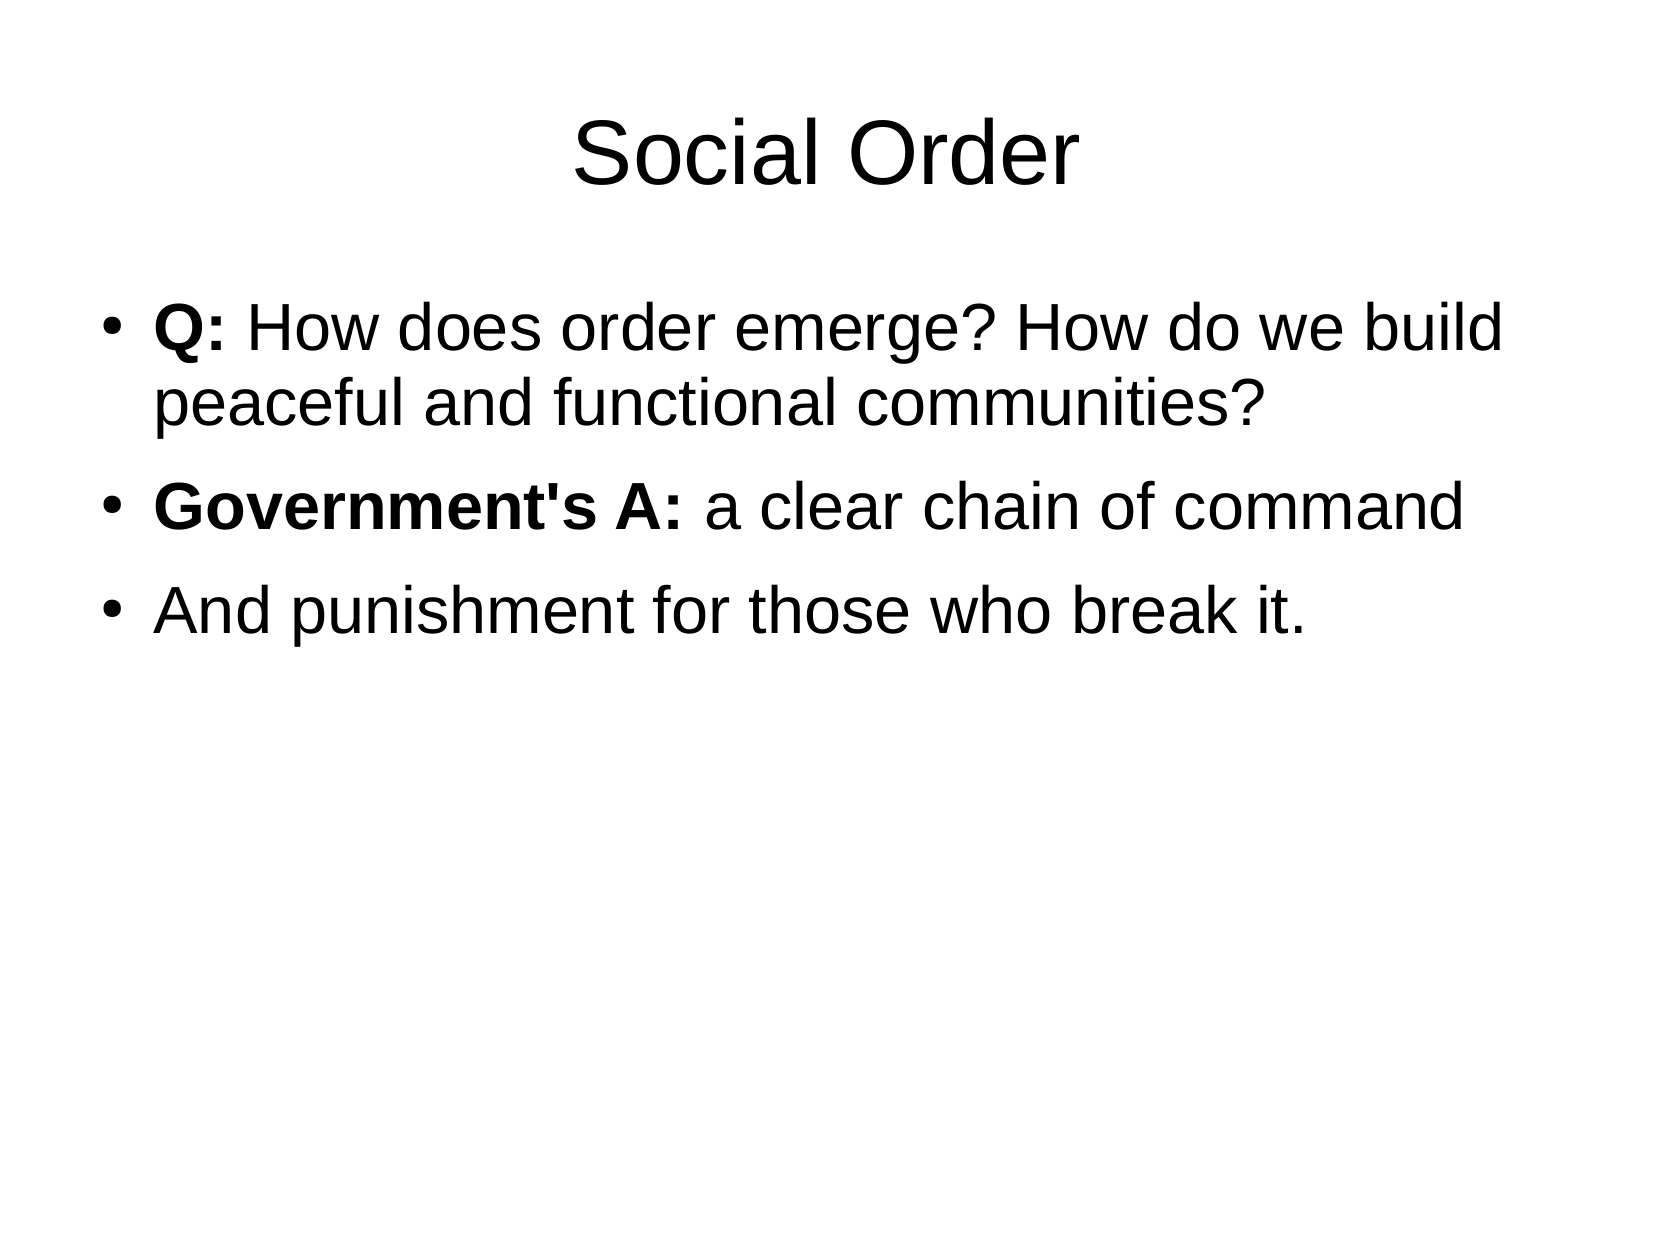

# Social Order
Q: How does order emerge? How do we build peaceful and functional communities?
Government's A: a clear chain of command
And punishment for those who break it.